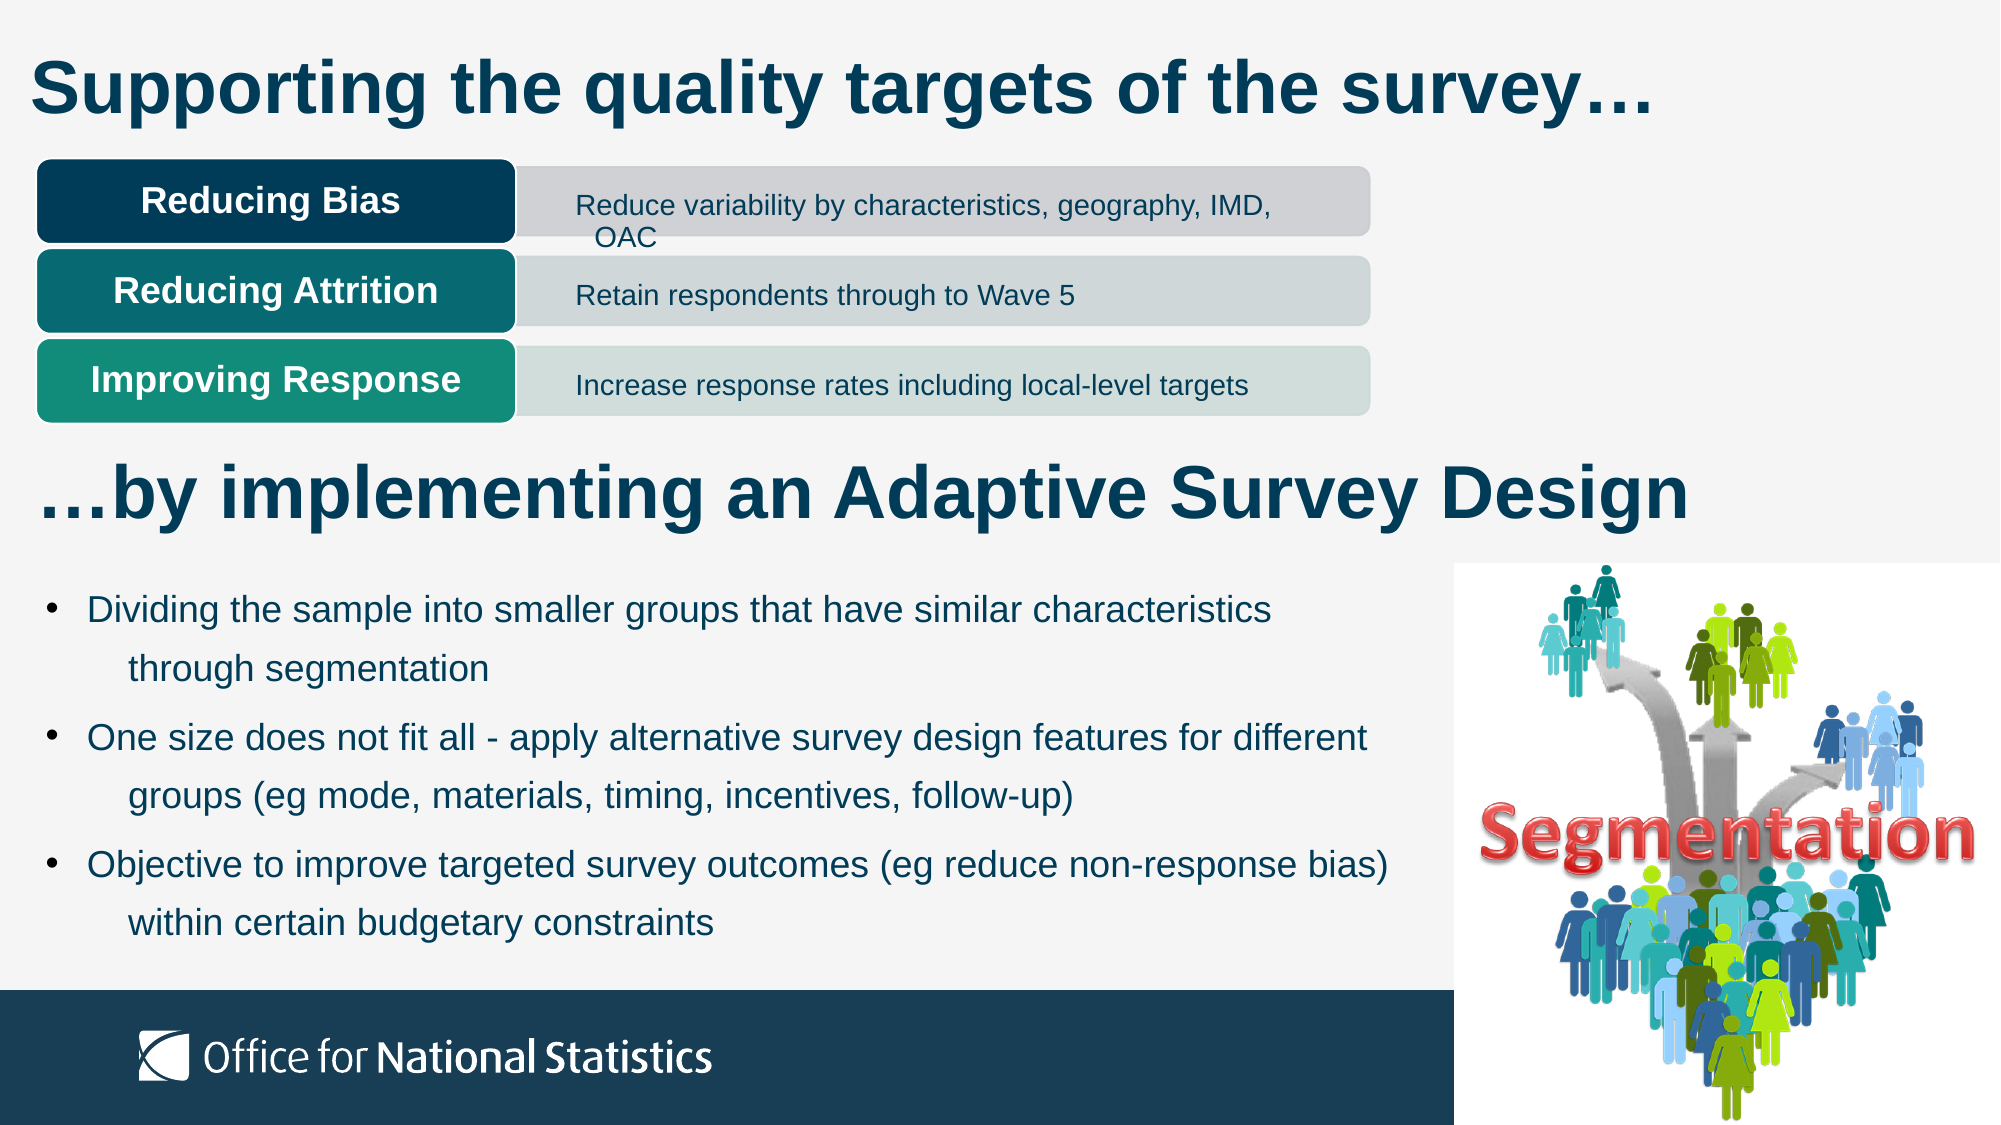

# Supporting the quality targets of the survey…
Reducing Bias
Reduce variability by characteristics, geography, IMD, OAC
Reducing Attrition
Retain respondents through to Wave 5
Improving Response
Increase response rates including local-level targets
…by implementing an Adaptive Survey Design
Dividing the sample into smaller groups that have similar characteristics through segmentation
One size does not fit all - apply alternative survey design features for different groups (eg mode, materials, timing, incentives, follow-up)
Objective to improve targeted survey outcomes (eg reduce non-response bias) within certain budgetary constraints